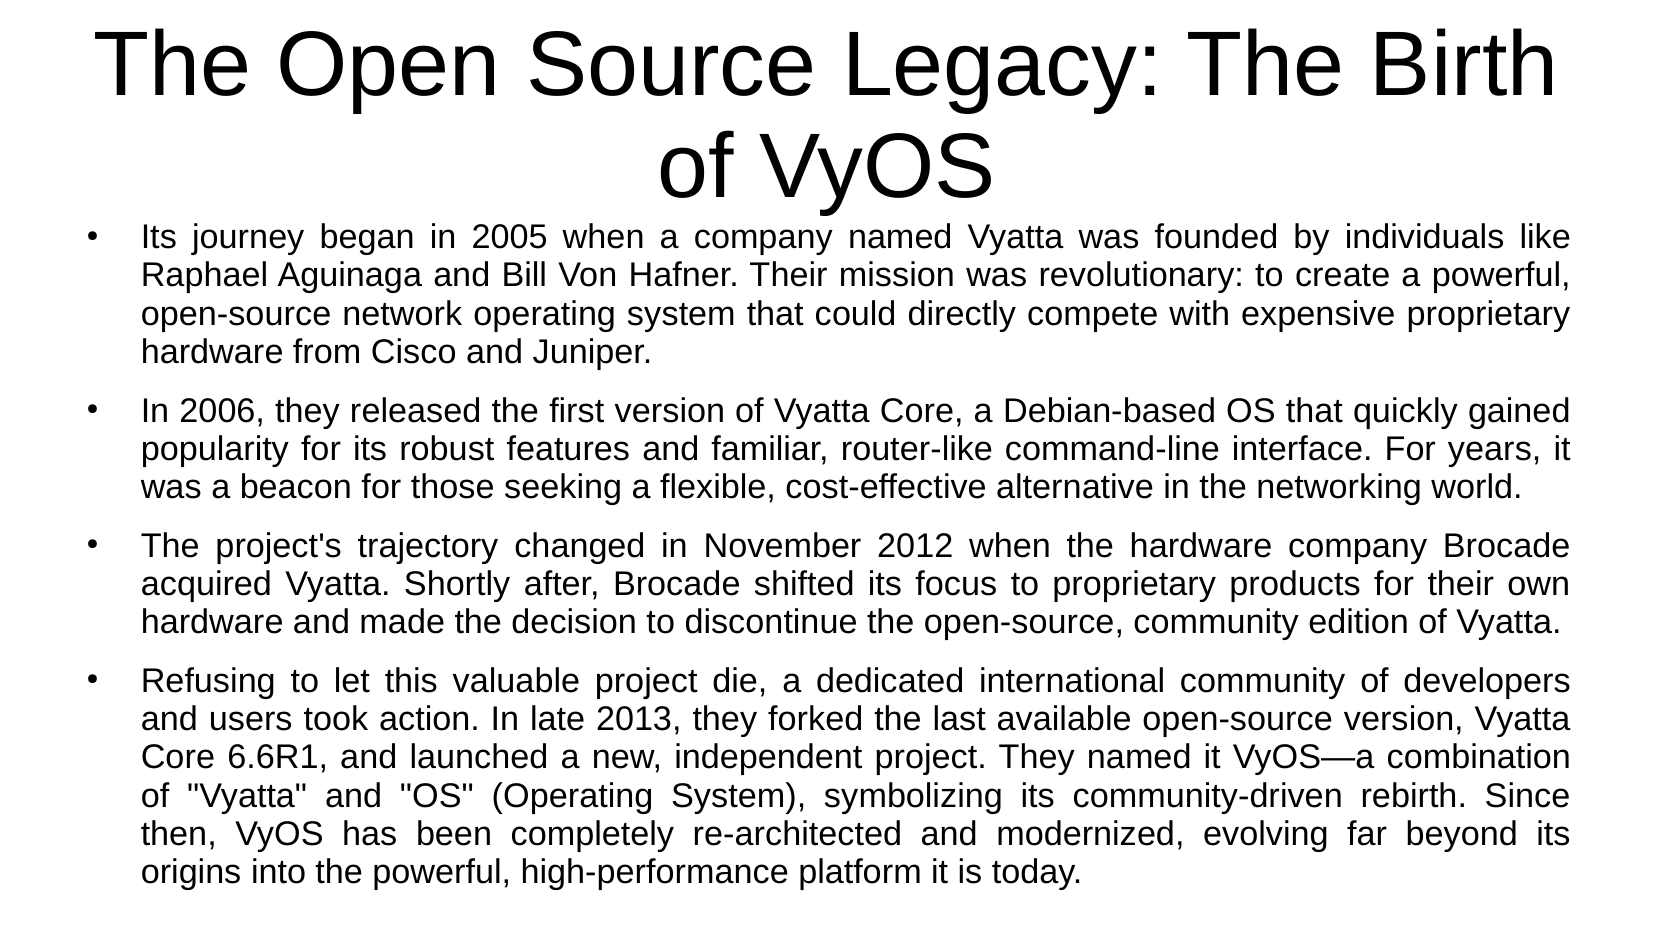

# The Open Source Legacy: The Birth of VyOS
Its journey began in 2005 when a company named Vyatta was founded by individuals like Raphael Aguinaga and Bill Von Hafner. Their mission was revolutionary: to create a powerful, open-source network operating system that could directly compete with expensive proprietary hardware from Cisco and Juniper.
In 2006, they released the first version of Vyatta Core, a Debian-based OS that quickly gained popularity for its robust features and familiar, router-like command-line interface. For years, it was a beacon for those seeking a flexible, cost-effective alternative in the networking world.
The project's trajectory changed in November 2012 when the hardware company Brocade acquired Vyatta. Shortly after, Brocade shifted its focus to proprietary products for their own hardware and made the decision to discontinue the open-source, community edition of Vyatta.
Refusing to let this valuable project die, a dedicated international community of developers and users took action. In late 2013, they forked the last available open-source version, Vyatta Core 6.6R1, and launched a new, independent project. They named it VyOS—a combination of "Vyatta" and "OS" (Operating System), symbolizing its community-driven rebirth. Since then, VyOS has been completely re-architected and modernized, evolving far beyond its origins into the powerful, high-performance platform it is today.